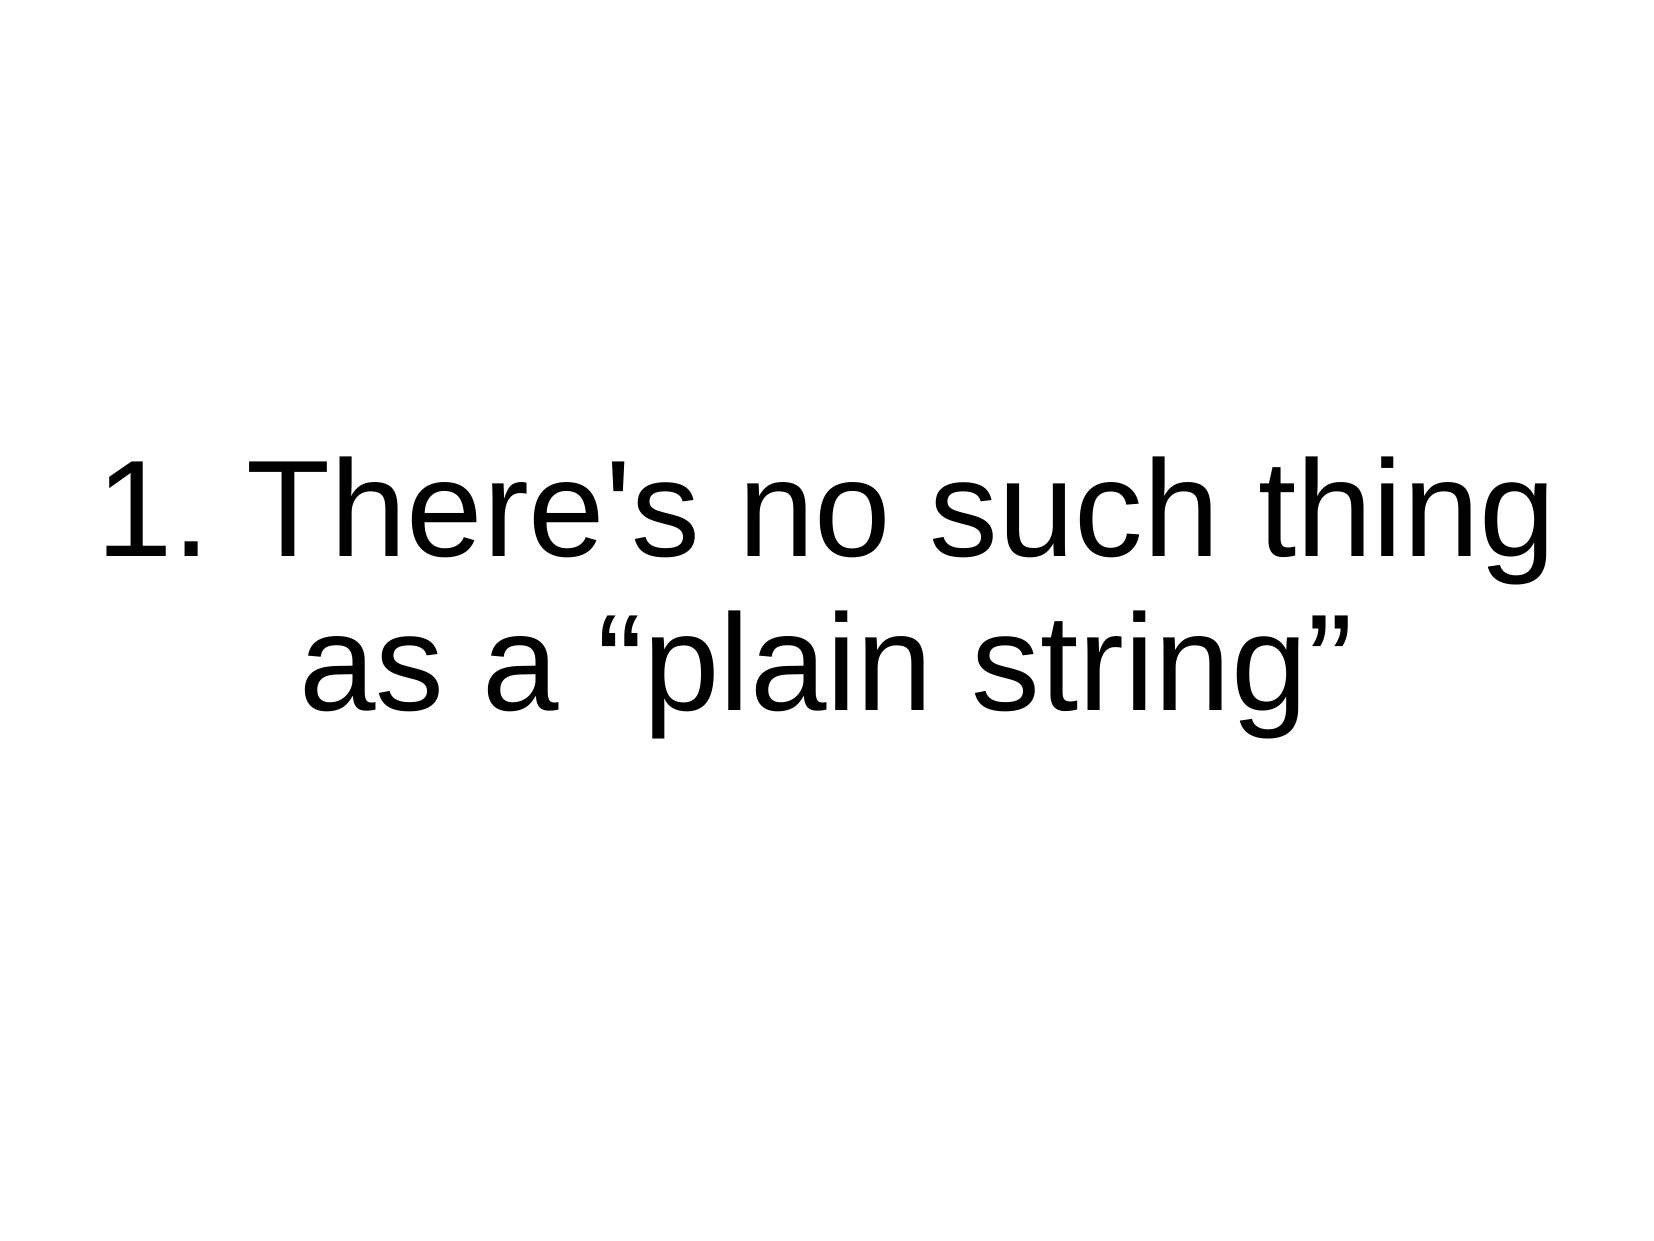

# 1. There's no such thing as a “plain string”